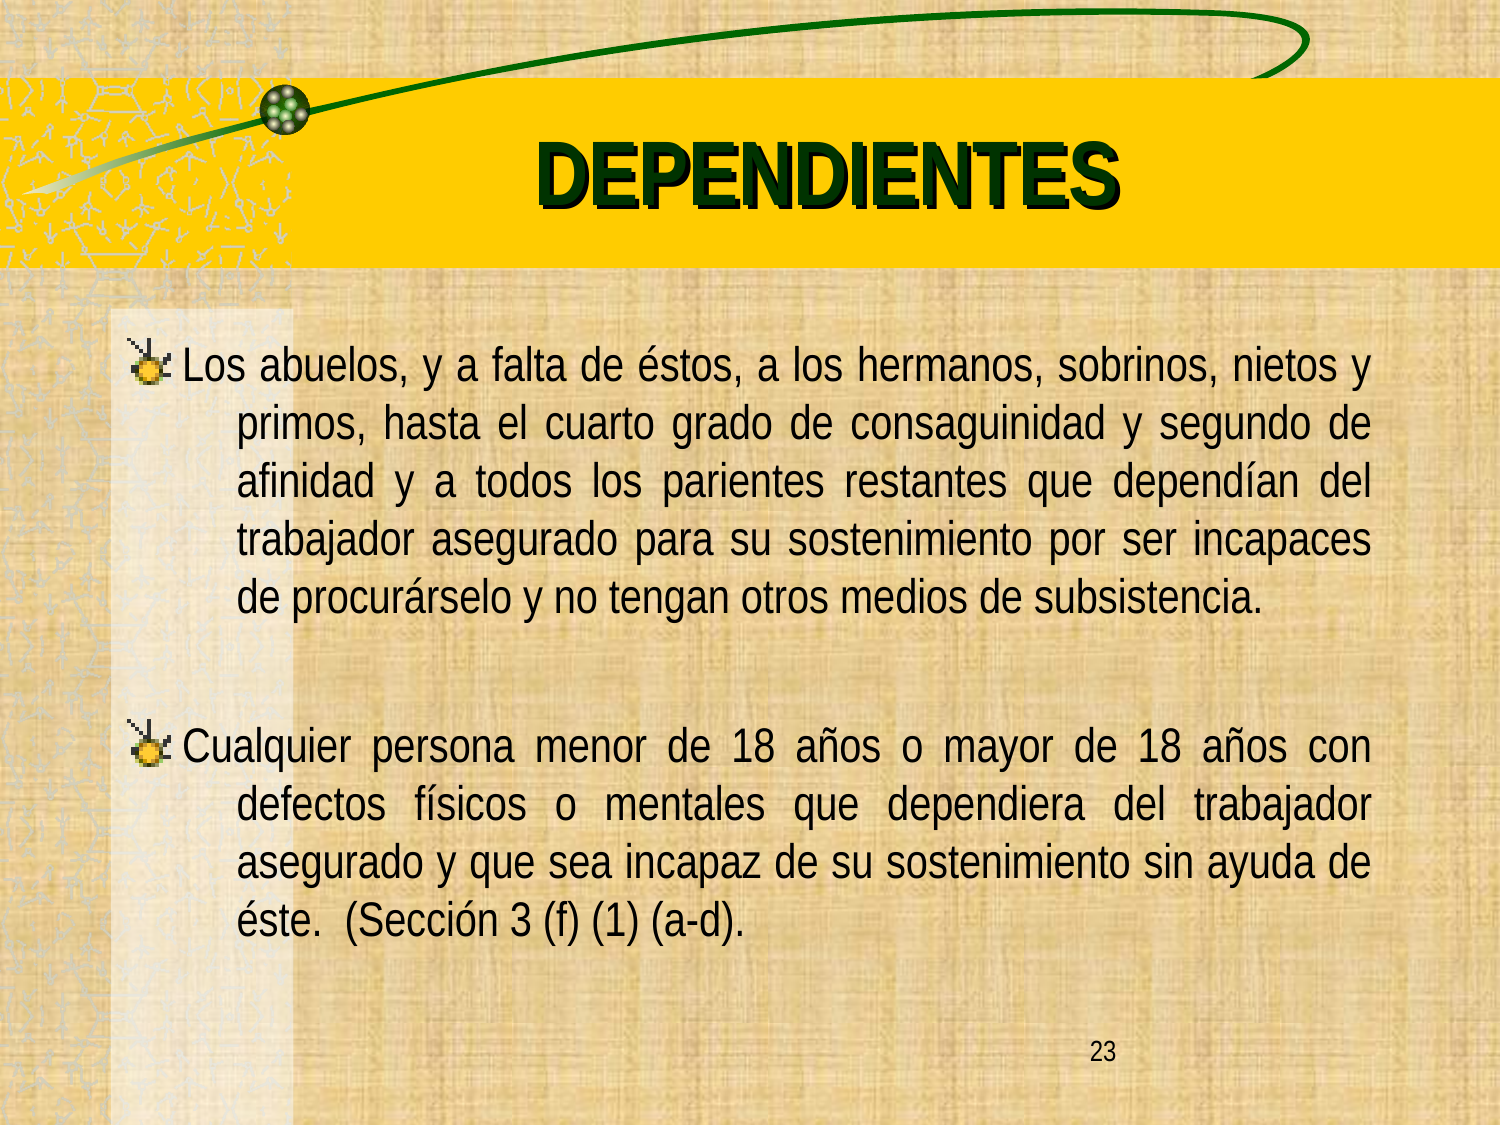

# DEPENDIENTES
Los abuelos, y a falta de éstos, a los hermanos, sobrinos, nietos y primos, hasta el cuarto grado de consaguinidad y segundo de afinidad y a todos los parientes restantes que dependían del trabajador asegurado para su sostenimiento por ser incapaces de procurárselo y no tengan otros medios de subsistencia.
Cualquier persona menor de 18 años o mayor de 18 años con defectos físicos o mentales que dependiera del trabajador asegurado y que sea incapaz de su sostenimiento sin ayuda de éste. (Sección 3 (f) (1) (a-d).